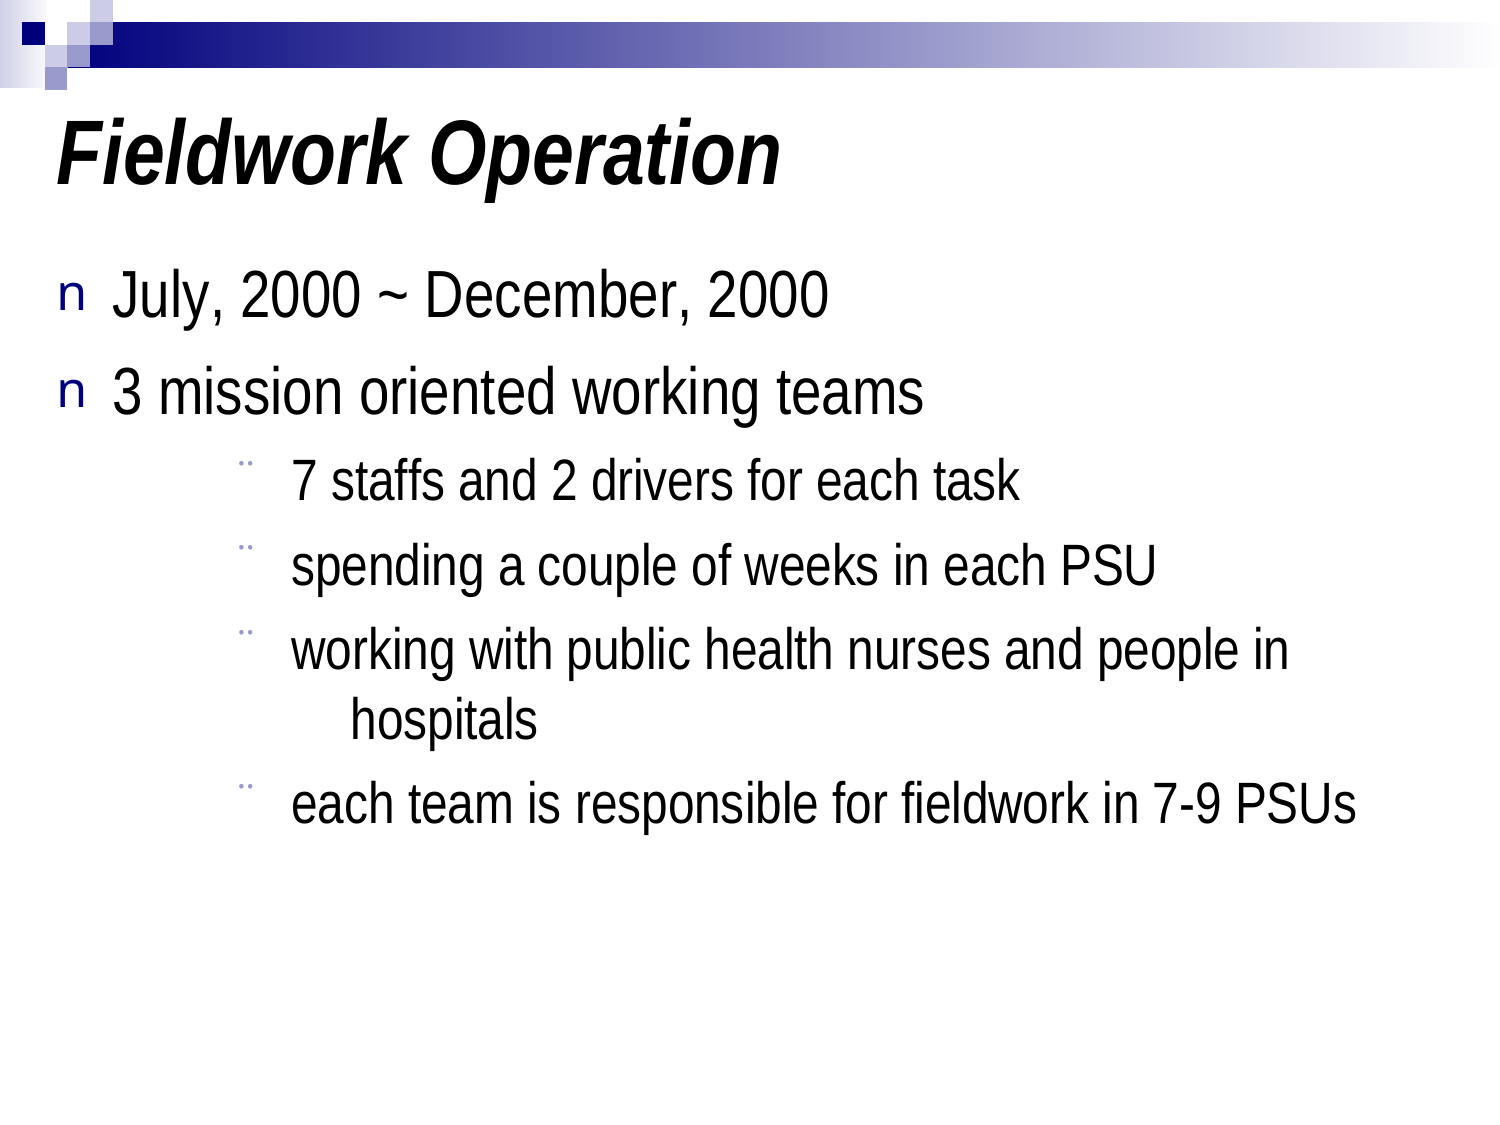

# Fieldwork Operation
July, 2000 ~ December, 2000
3 mission oriented working teams
7 staffs and 2 drivers for each task
spending a couple of weeks in each PSU
working with public health nurses and people in hospitals
each team is responsible for fieldwork in 7-9 PSUs